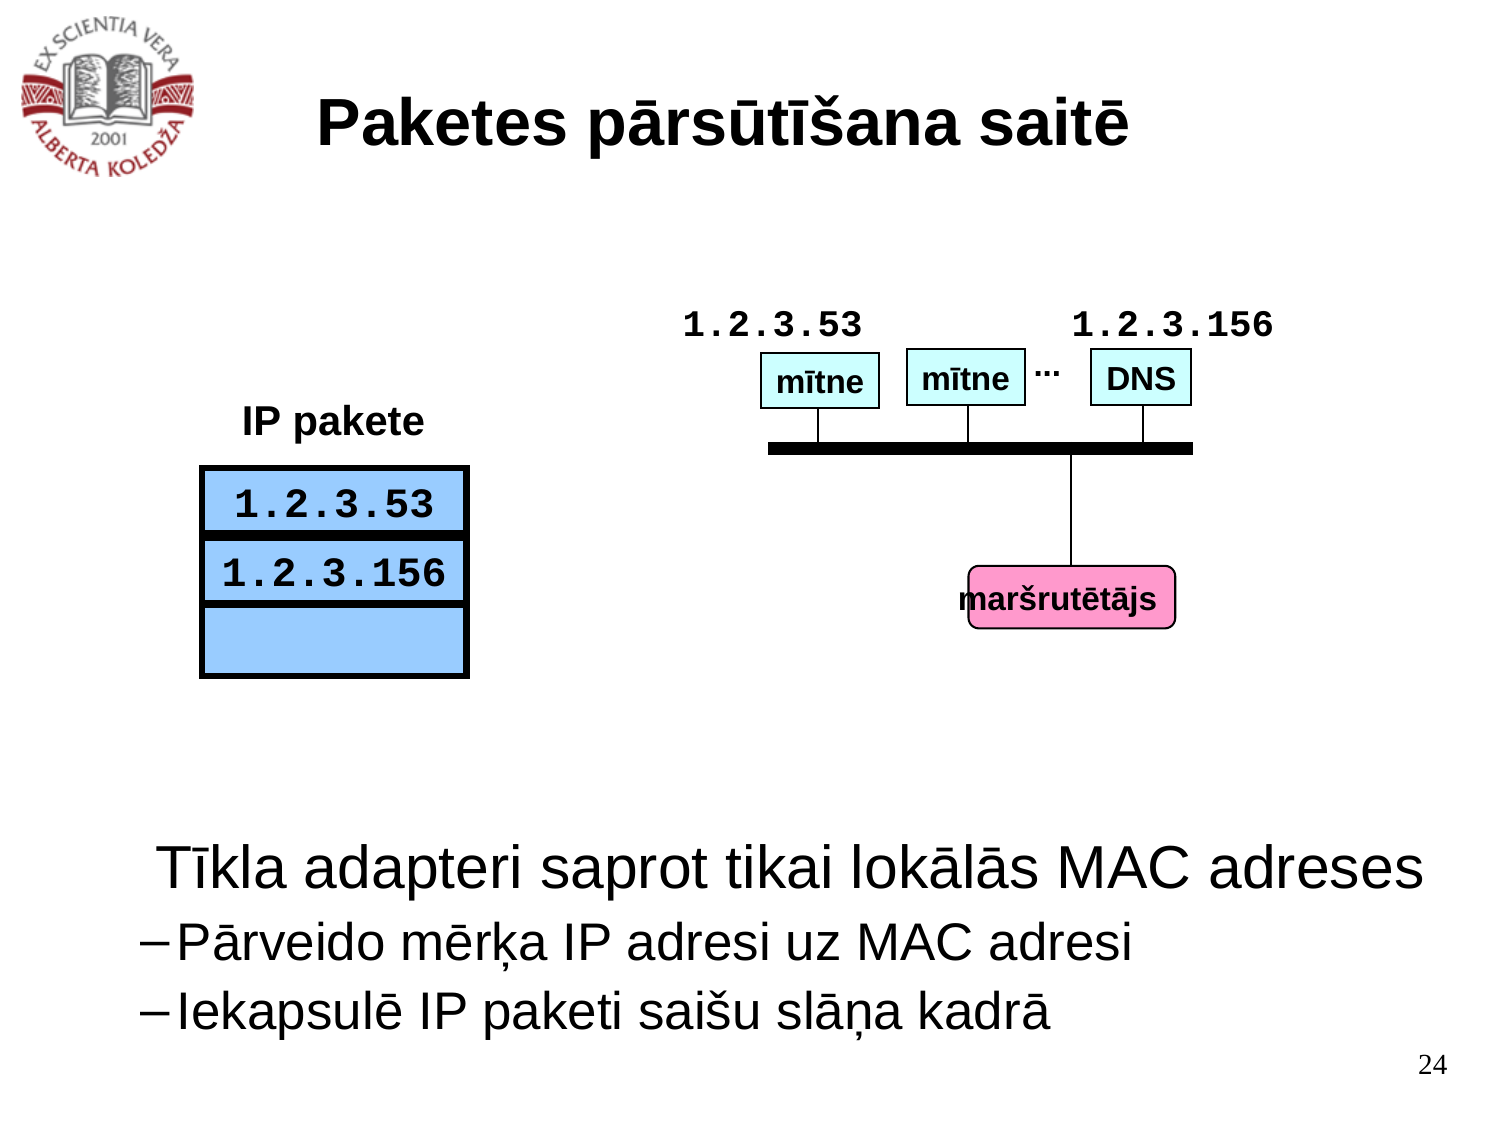

# Paketes pārsūtīšana saitē
1.2.3.53
1.2.3.156
...
mītne
DNS
mītne
IP pakete
1.2.3.53
1.2.3.156
maršrutētājs
Tīkla adapteri saprot tikai lokālās MAC adreses
Pārveido mērķa IP adresi uz MAC adresi
Iekapsulē IP paketi saišu slāņa kadrā